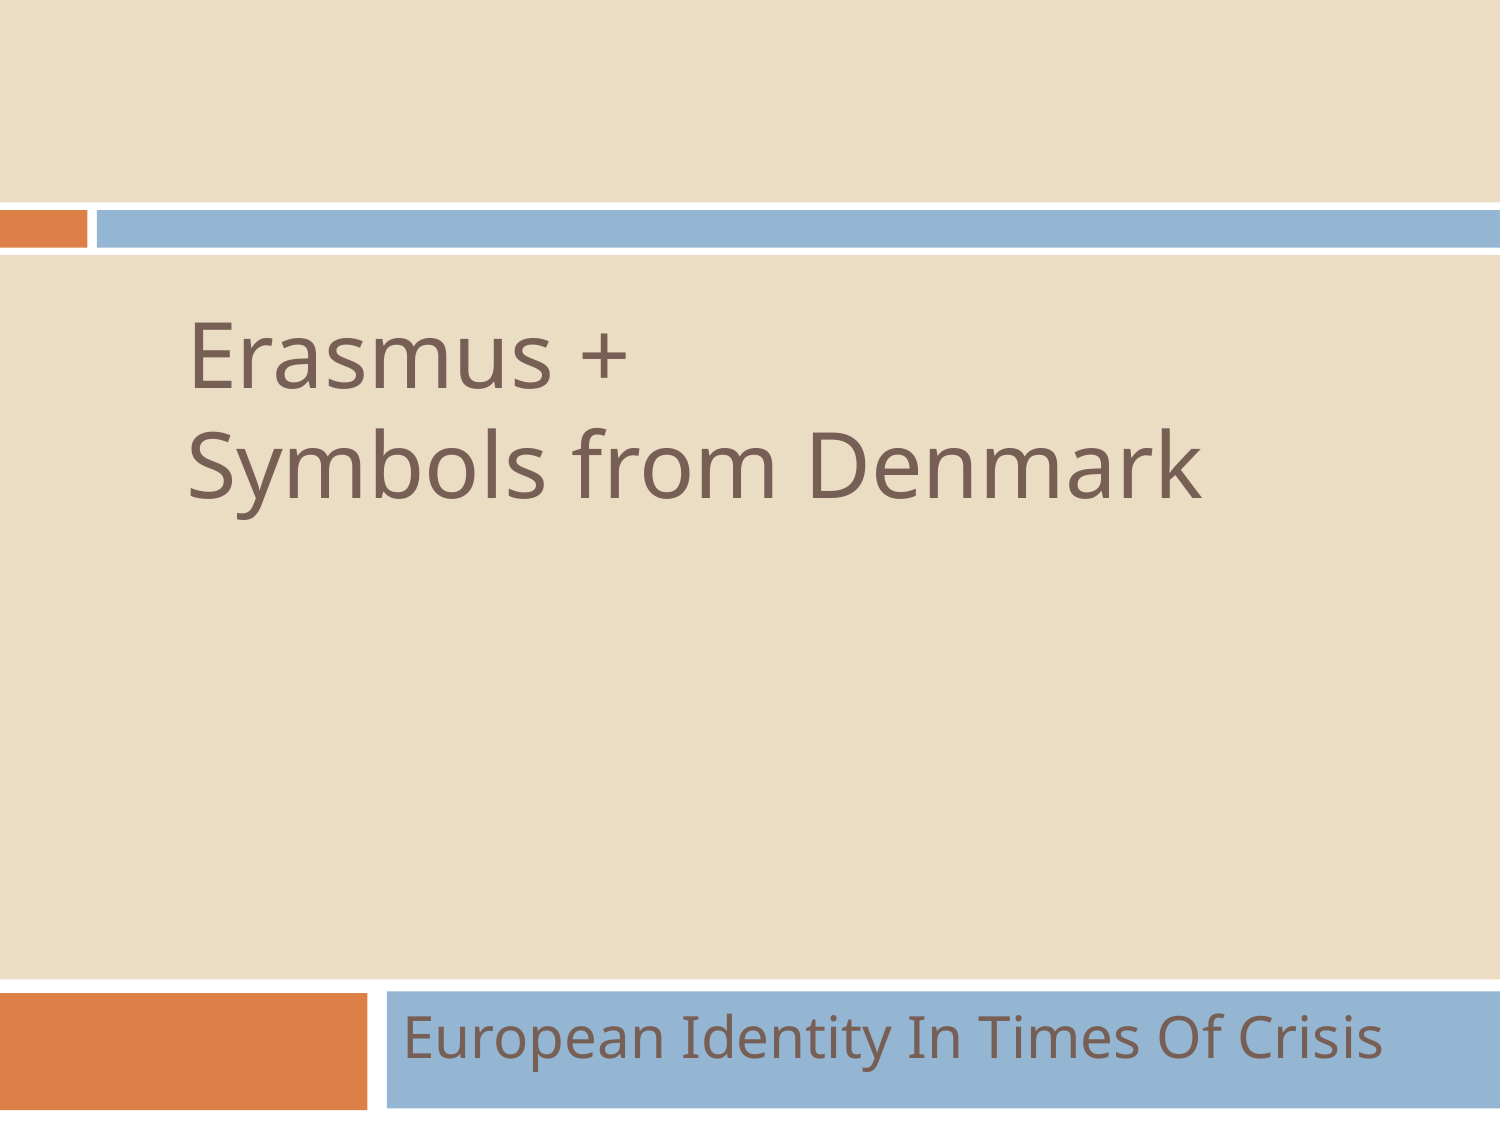

# Erasmus + Symbols from Denmark
European Identity In Times Of Crisis